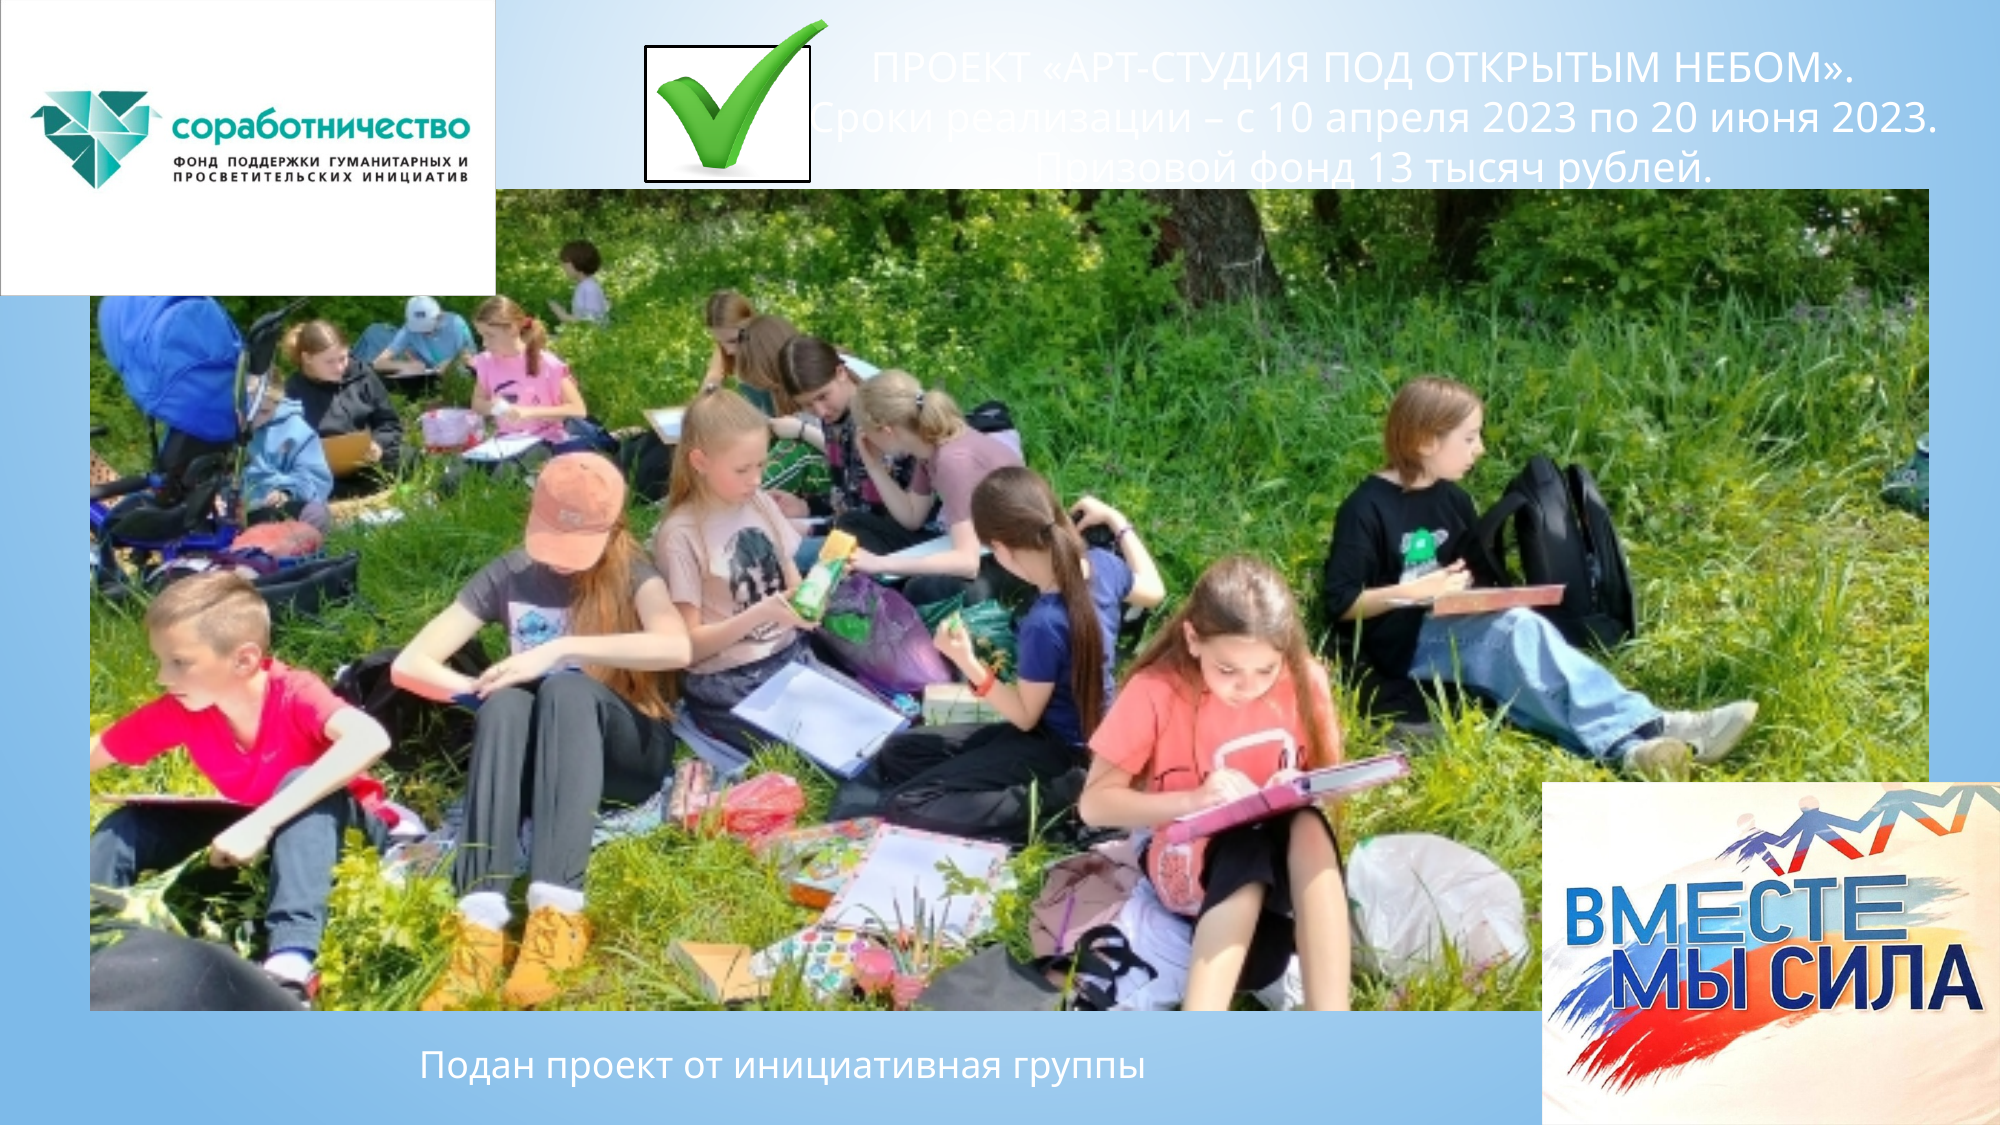

ПРОЕКТ «АРТ-СТУДИЯ ПОД ОТКРЫТЫМ НЕБОМ».
Сроки реализации – с 10 апреля 2023 по 20 июня 2023.
Призовой фонд 13 тысяч рублей.
Подан проект от инициативная группы